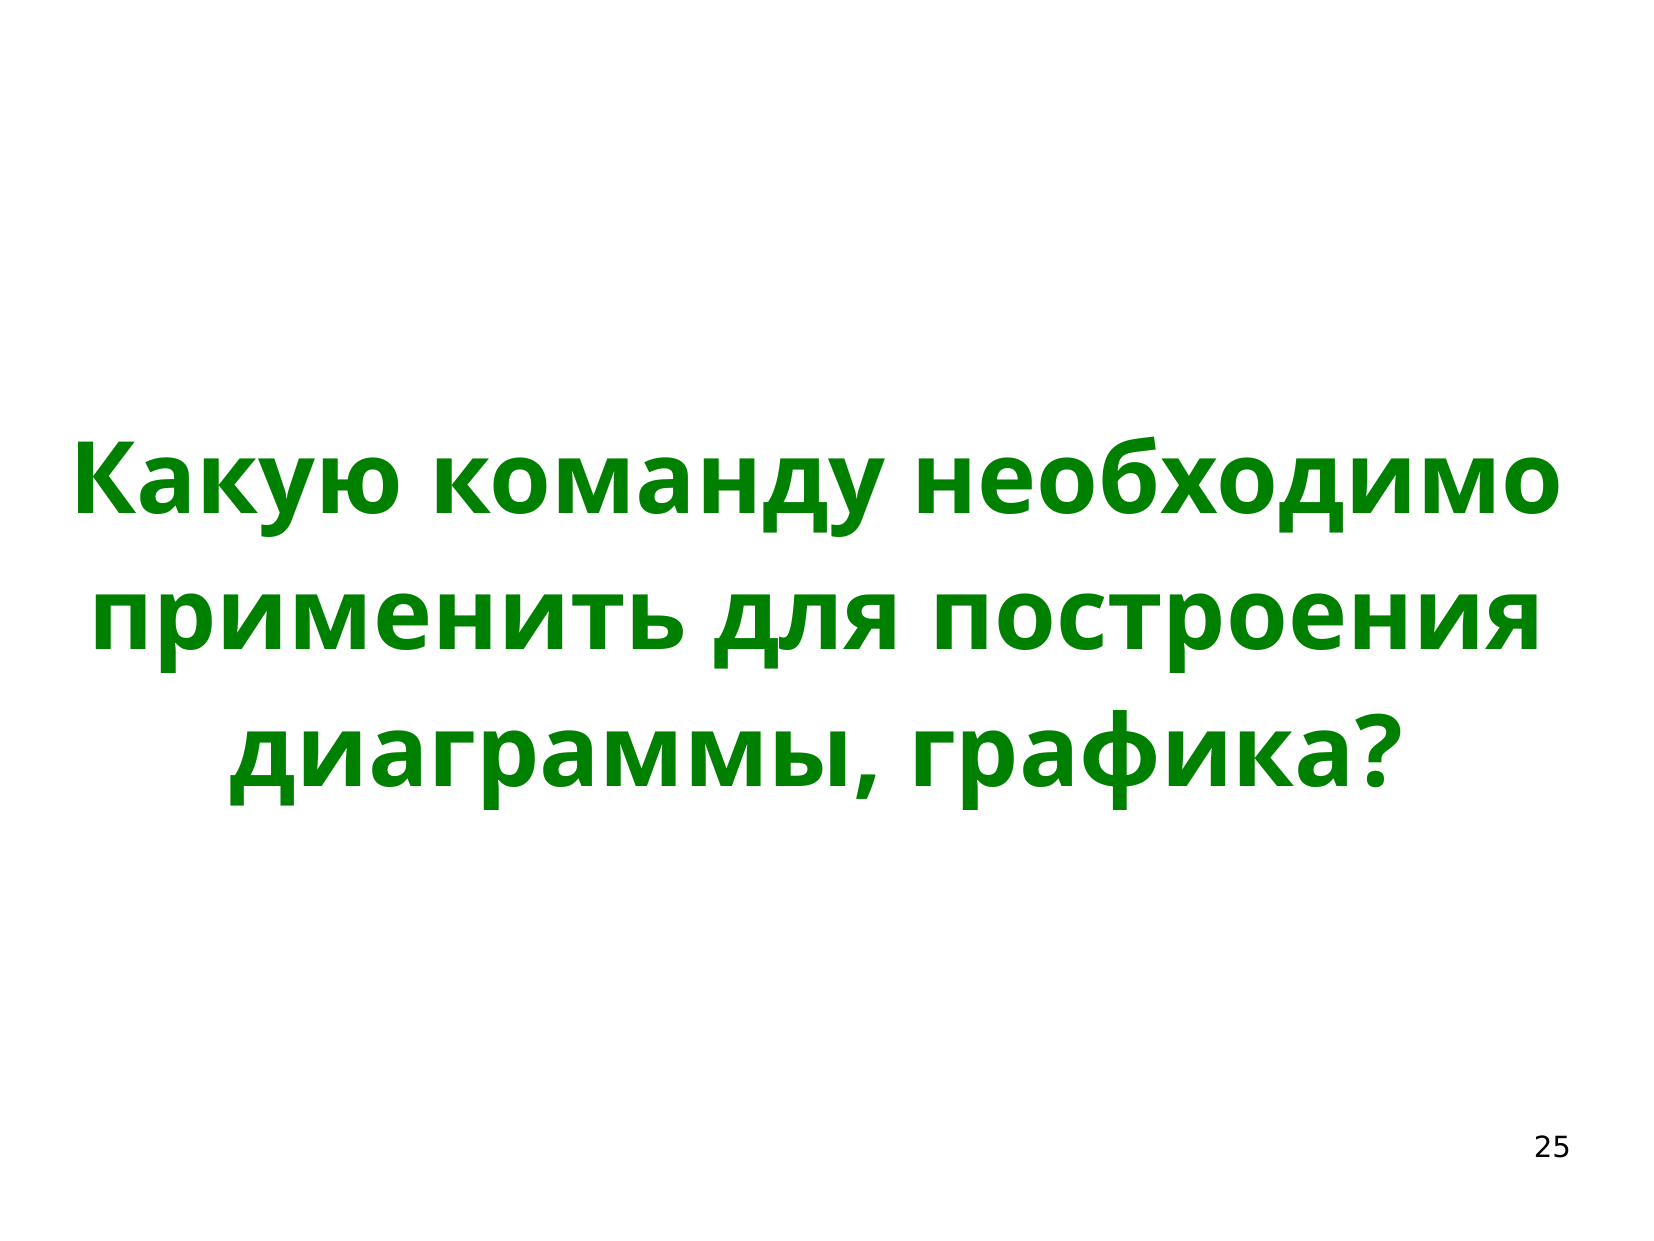

# Какую команду необходимо применить для построения диаграммы, графика?
25